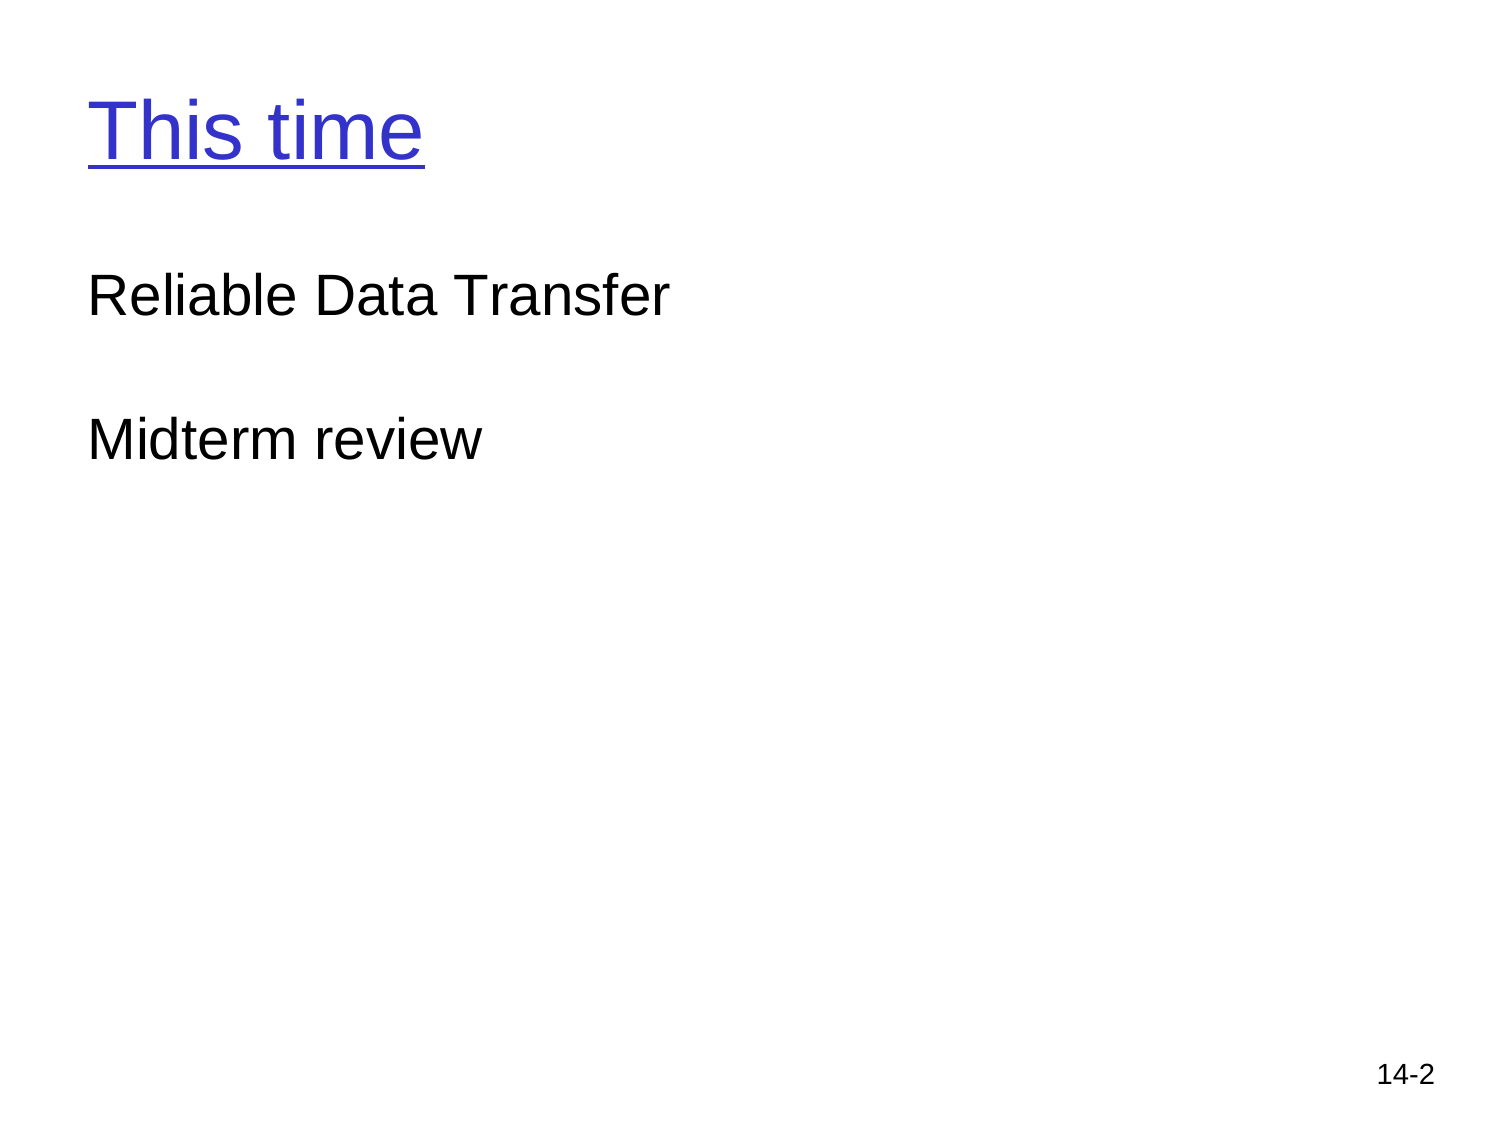

# This time
Reliable Data Transfer
Midterm review
2